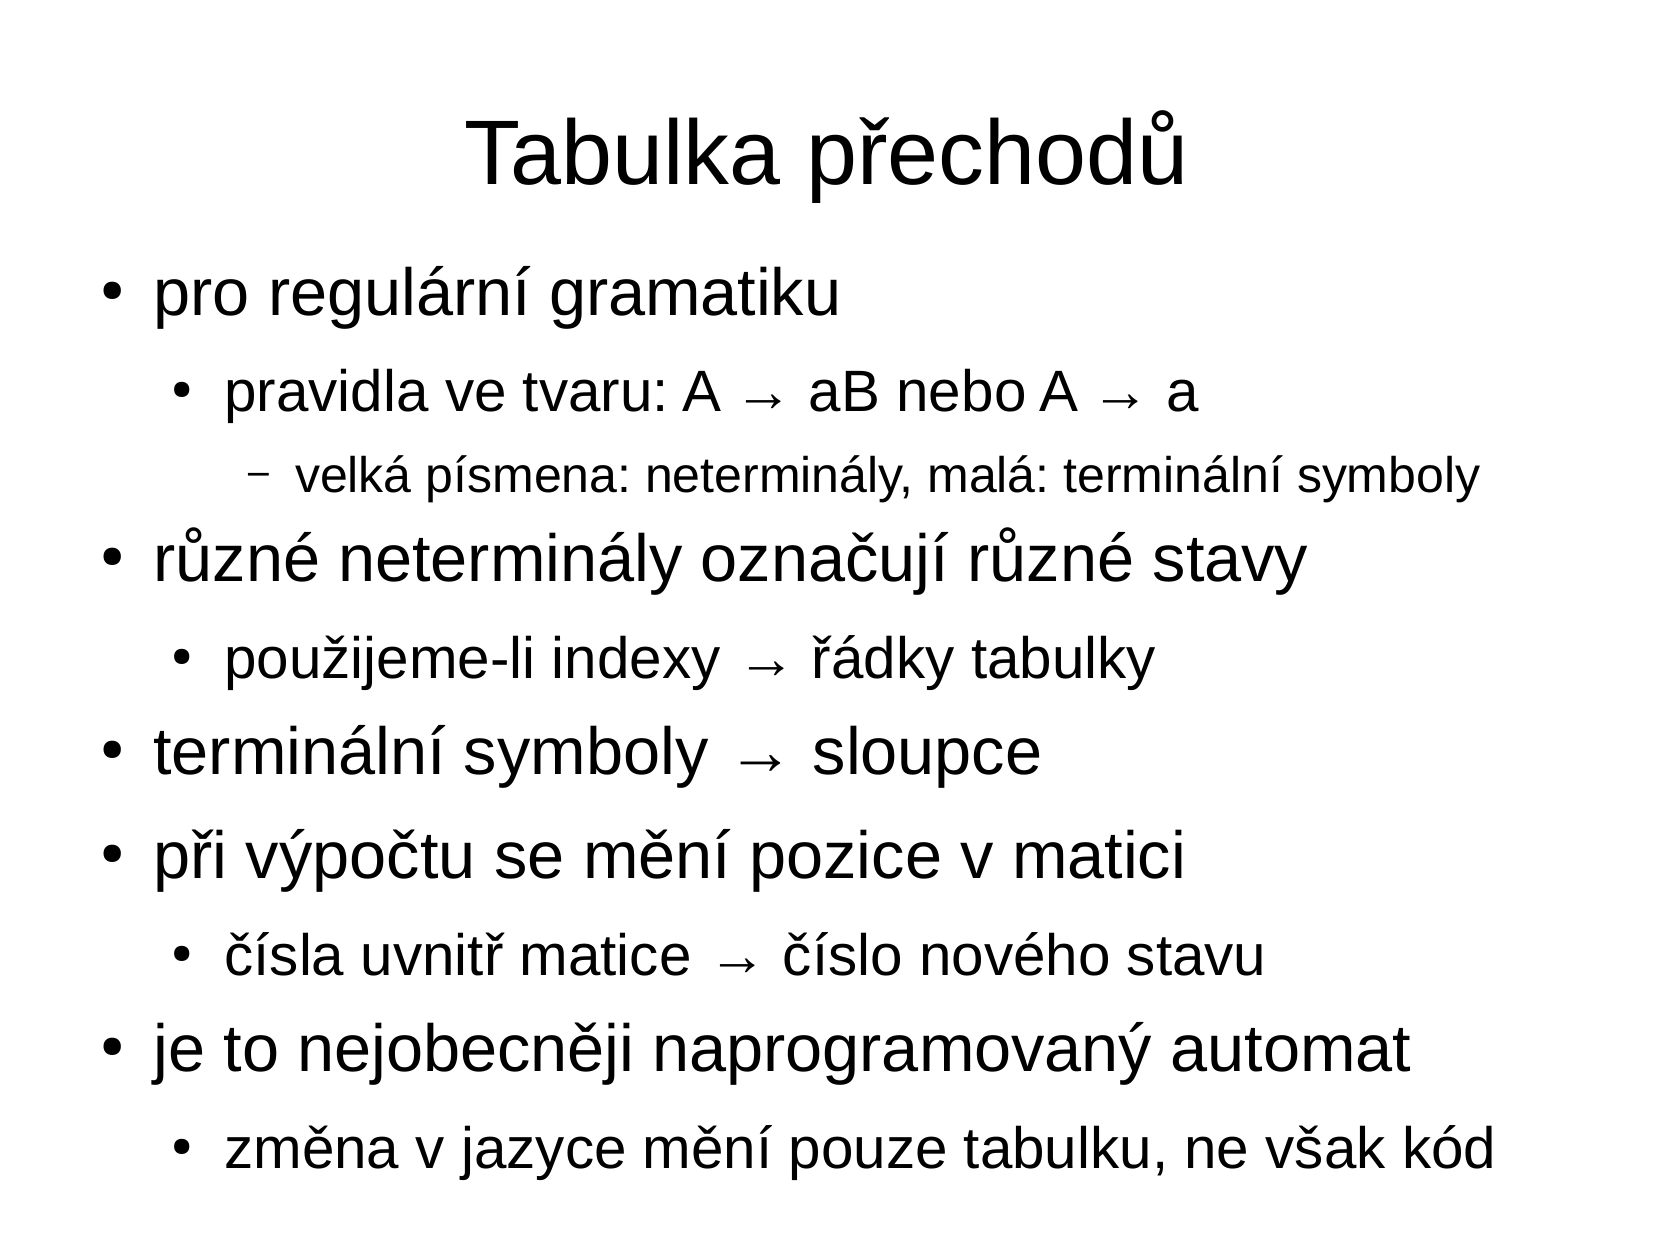

# Tabulka přechodů
pro regulární gramatiku
pravidla ve tvaru: A → aB nebo A → a
velká písmena: neterminály, malá: terminální symboly
různé neterminály označují různé stavy
použijeme-li indexy → řádky tabulky
terminální symboly → sloupce
při výpočtu se mění pozice v matici
čísla uvnitř matice → číslo nového stavu
je to nejobecněji naprogramovaný automat
změna v jazyce mění pouze tabulku, ne však kód